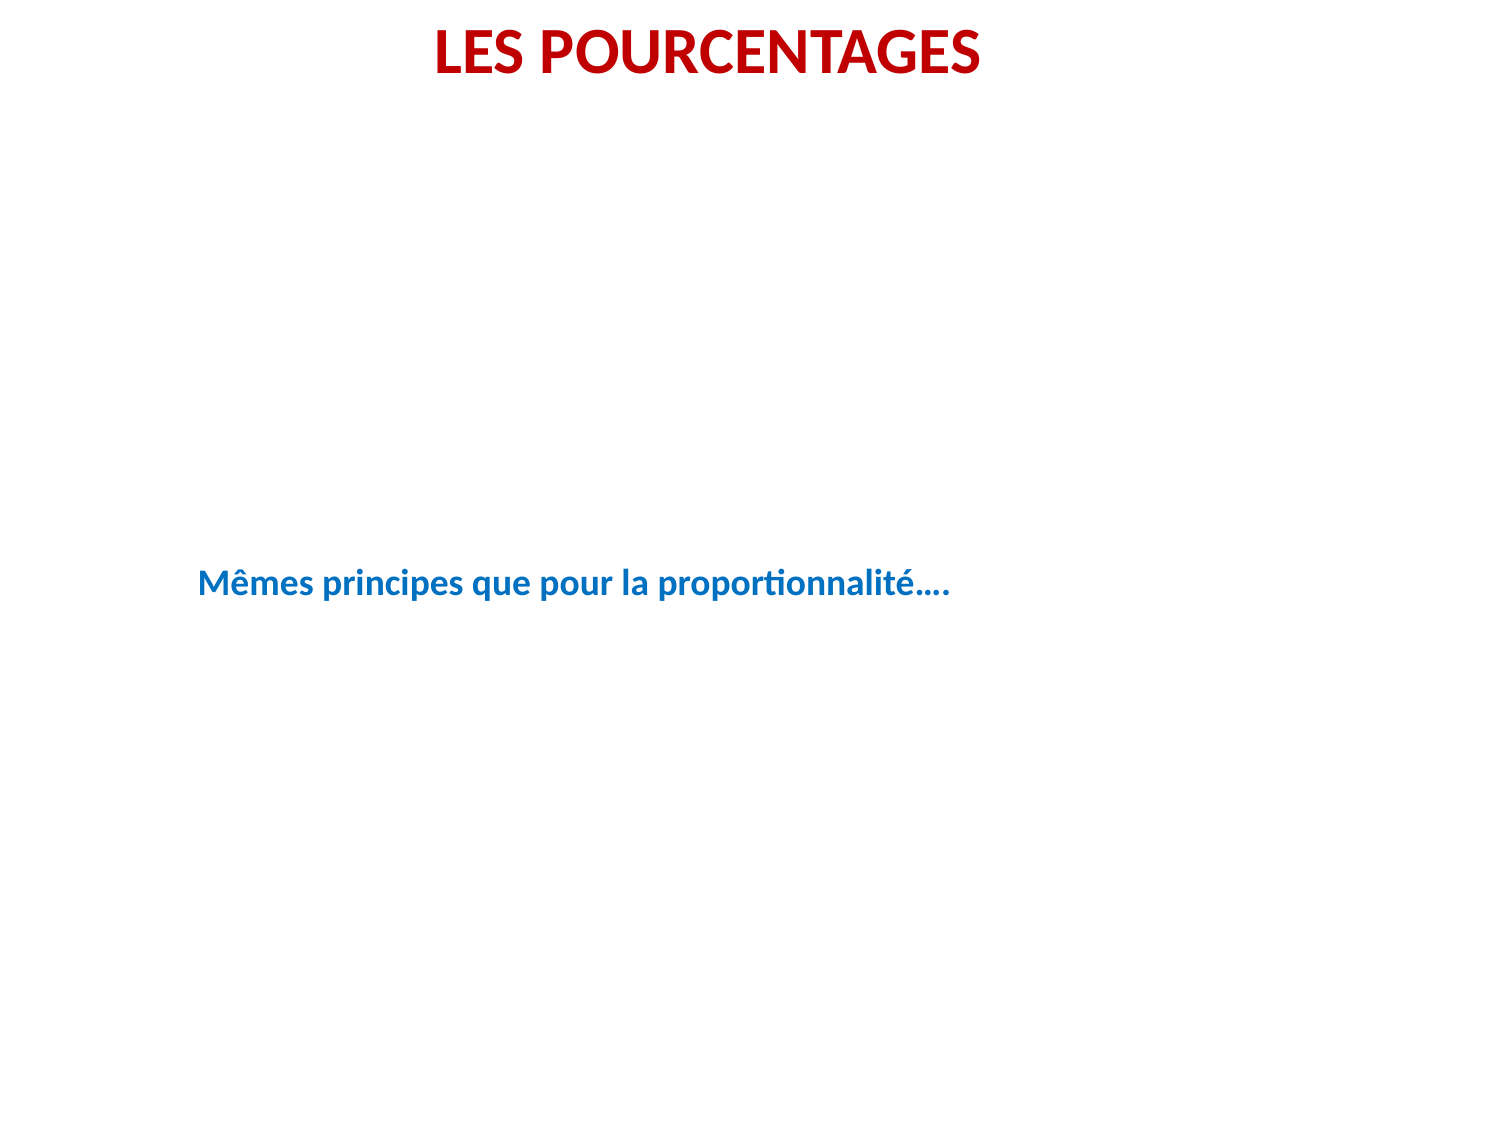

# LES POURCENTAGES
Mêmes principes que pour la proportionnalité….